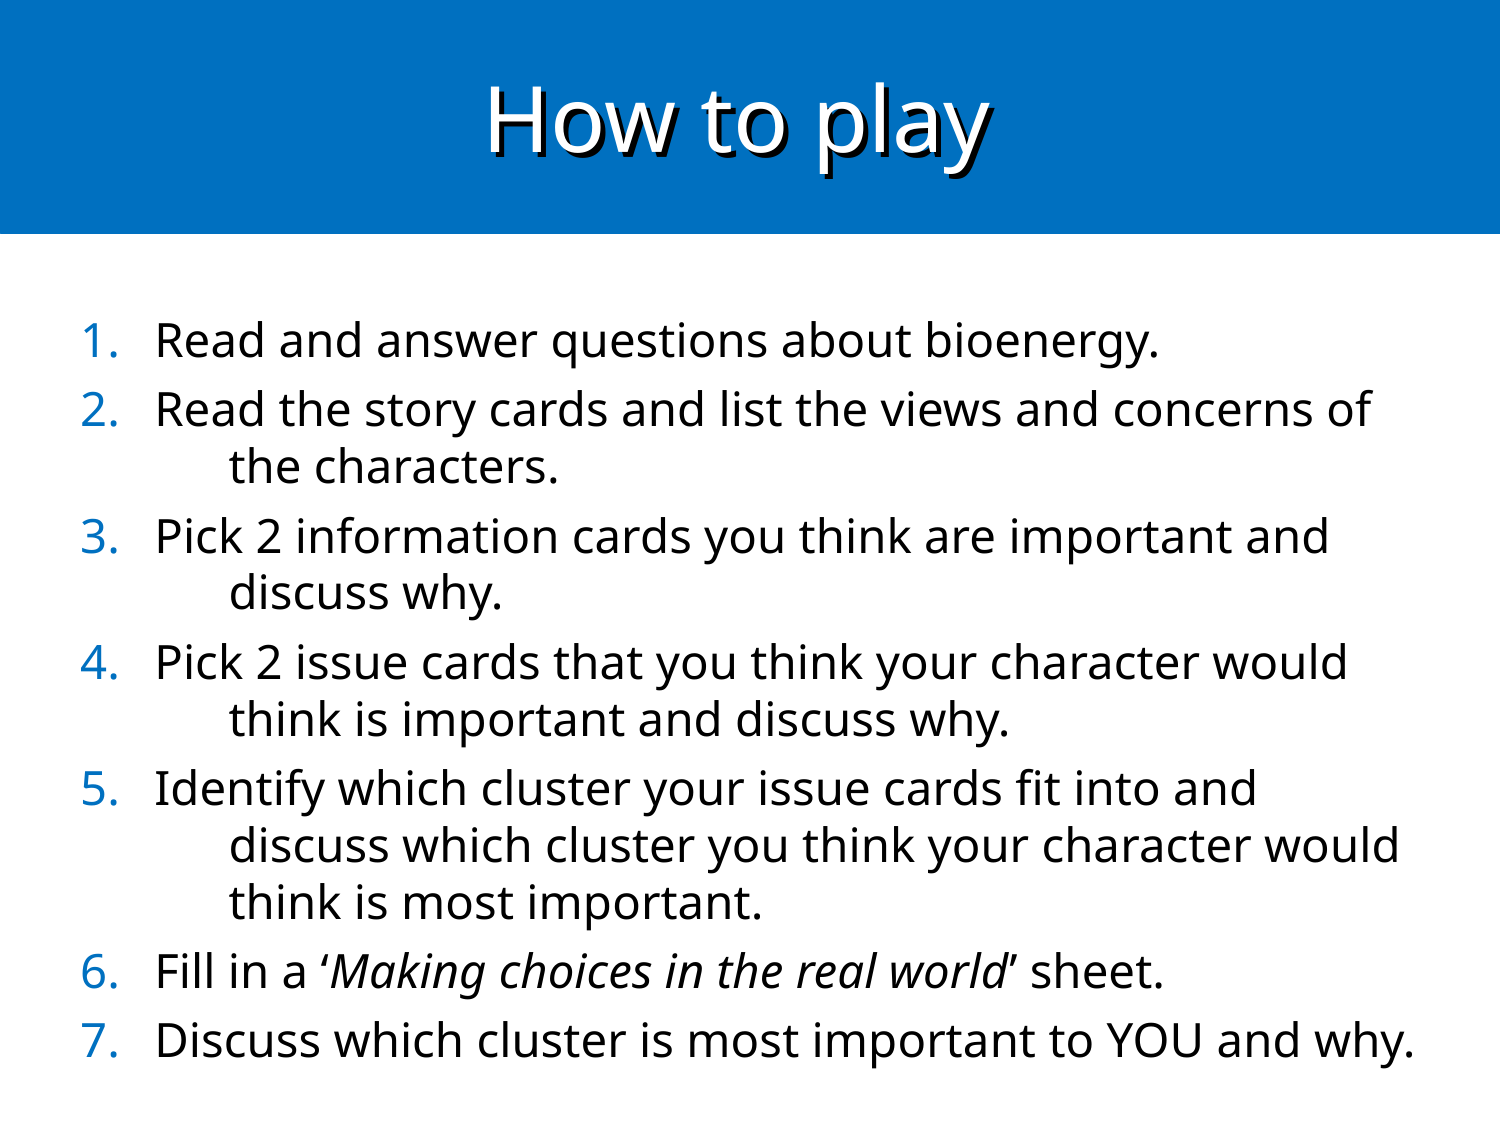

# How to play
Read and answer questions about bioenergy.
Read the story cards and list the views and concerns of the characters.
Pick 2 information cards you think are important and discuss why.
Pick 2 issue cards that you think your character would think is important and discuss why.
Identify which cluster your issue cards fit into and discuss which cluster you think your character would think is most important.
Fill in a ‘Making choices in the real world’ sheet.
Discuss which cluster is most important to YOU and why.